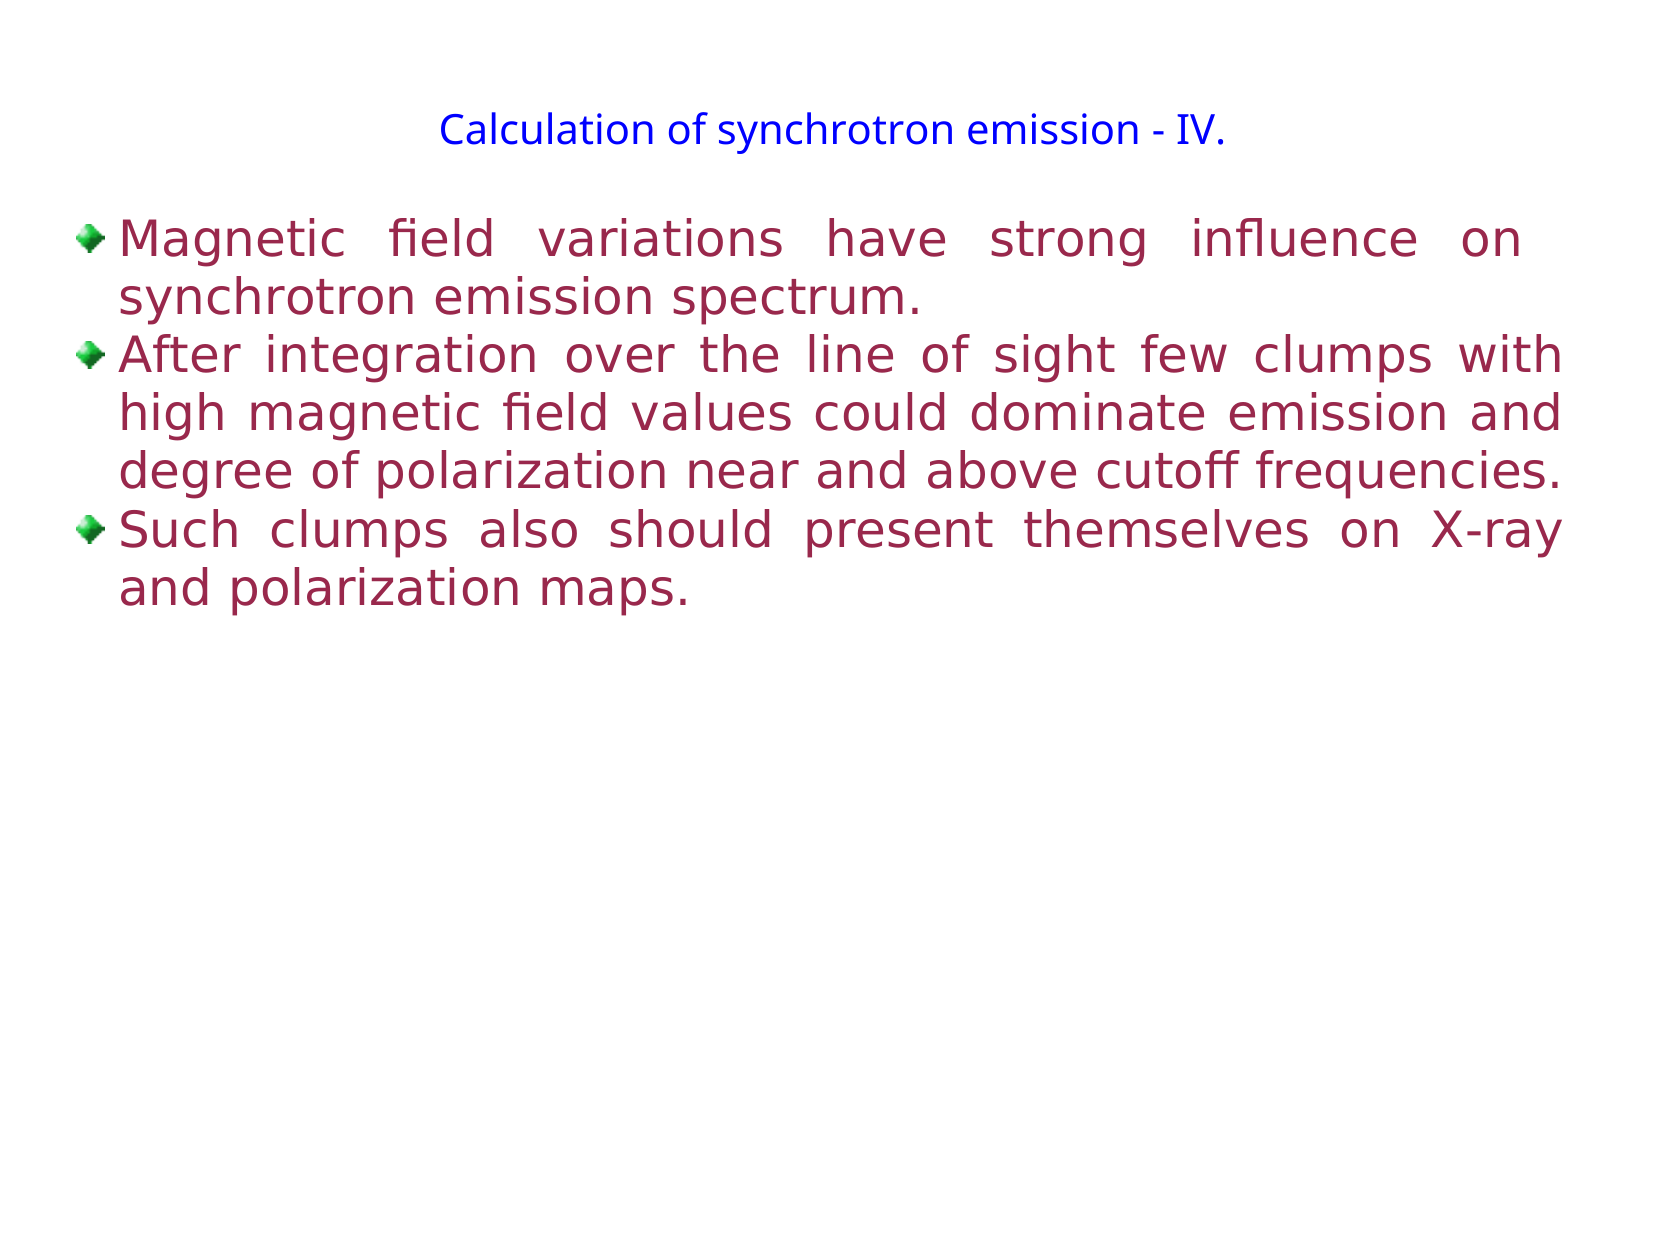

Calculation of synchrotron emission - IV.
# Magnetic field variations have strong influence on synchrotron emission spectrum.
After integration over the line of sight few clumps with high magnetic field values could dominate emission and degree of polarization near and above cutoff frequencies.
Such clumps also should present themselves on X-ray and polarization maps.